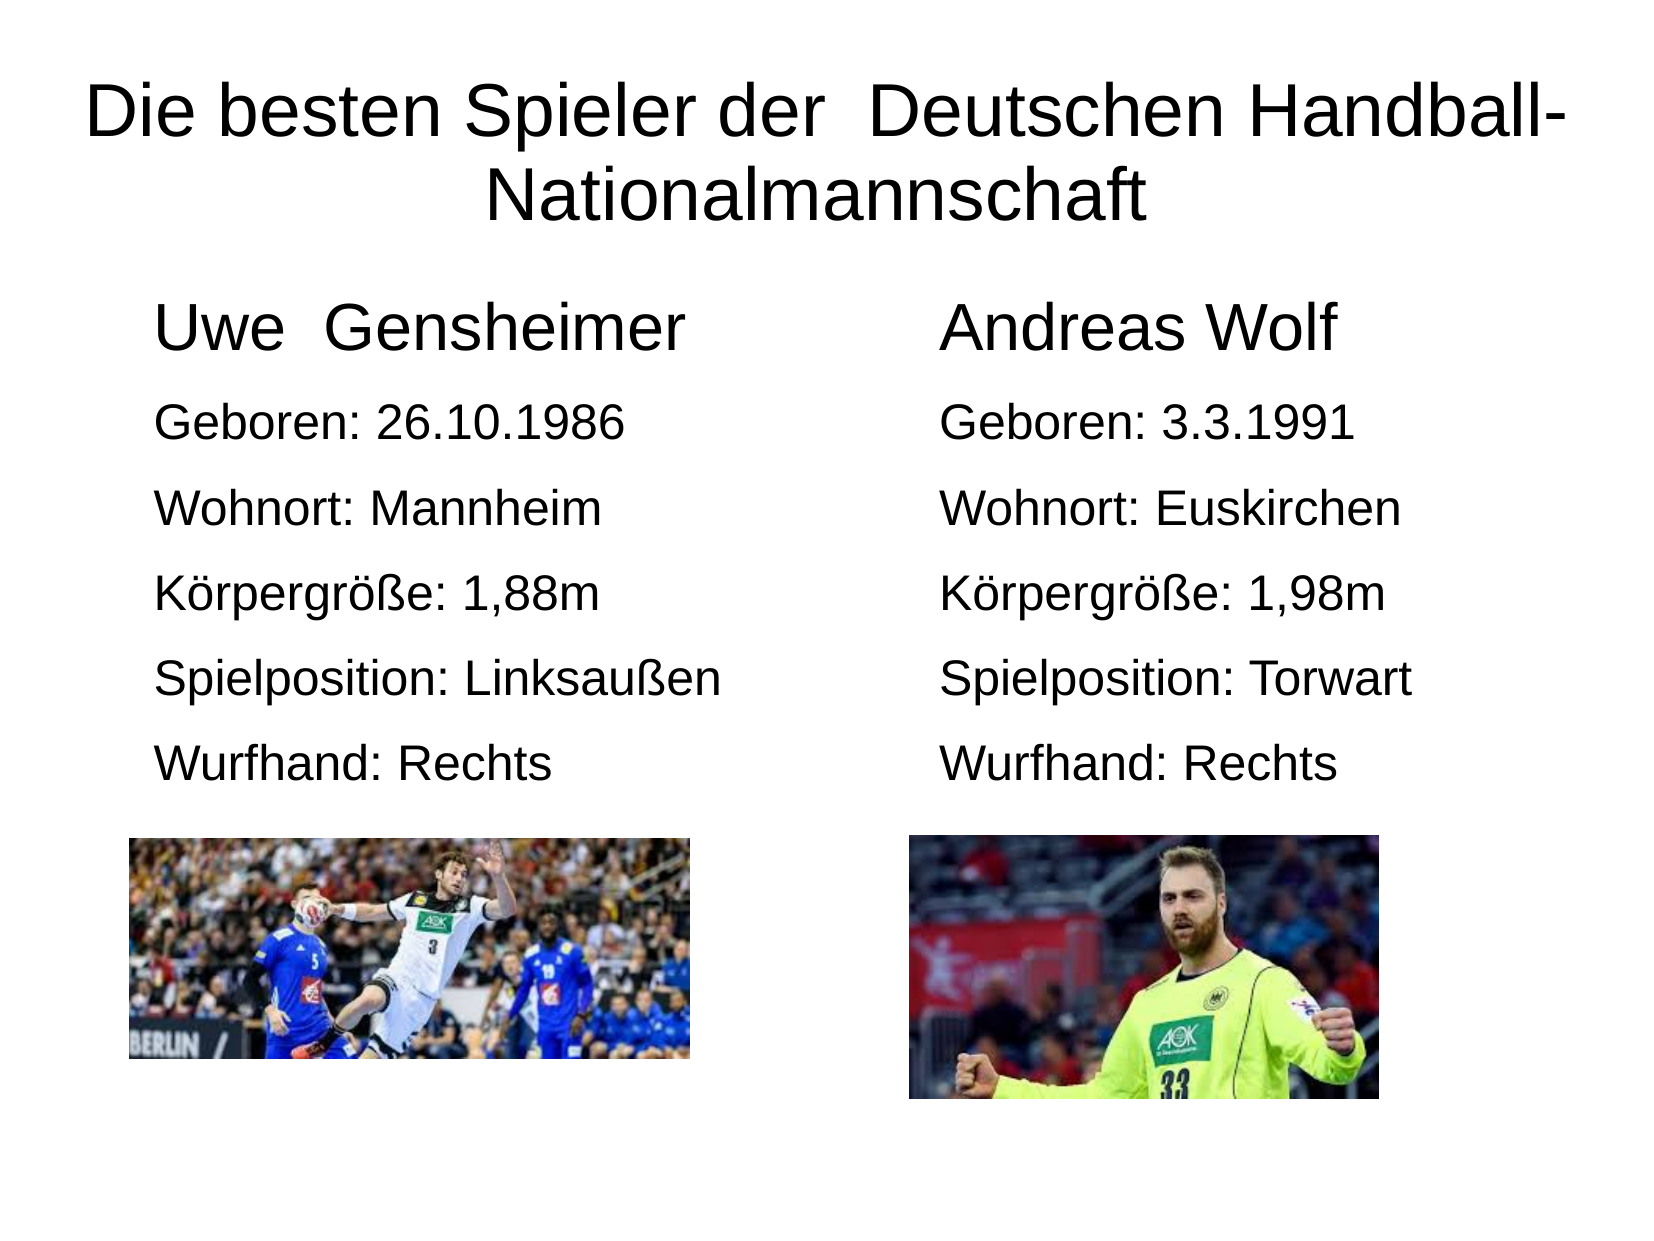

# Die besten Spieler der Deutschen Handball-Nationalmannschaft
Uwe Gensheimer
Geboren: 26.10.1986
Wohnort: Mannheim
Körpergröße: 1,88m
Spielposition: Linksaußen
Wurfhand: Rechts
Andreas Wolf
Geboren: 3.3.1991
Wohnort: Euskirchen
Körpergröße: 1,98m
Spielposition: Torwart
Wurfhand: Rechts